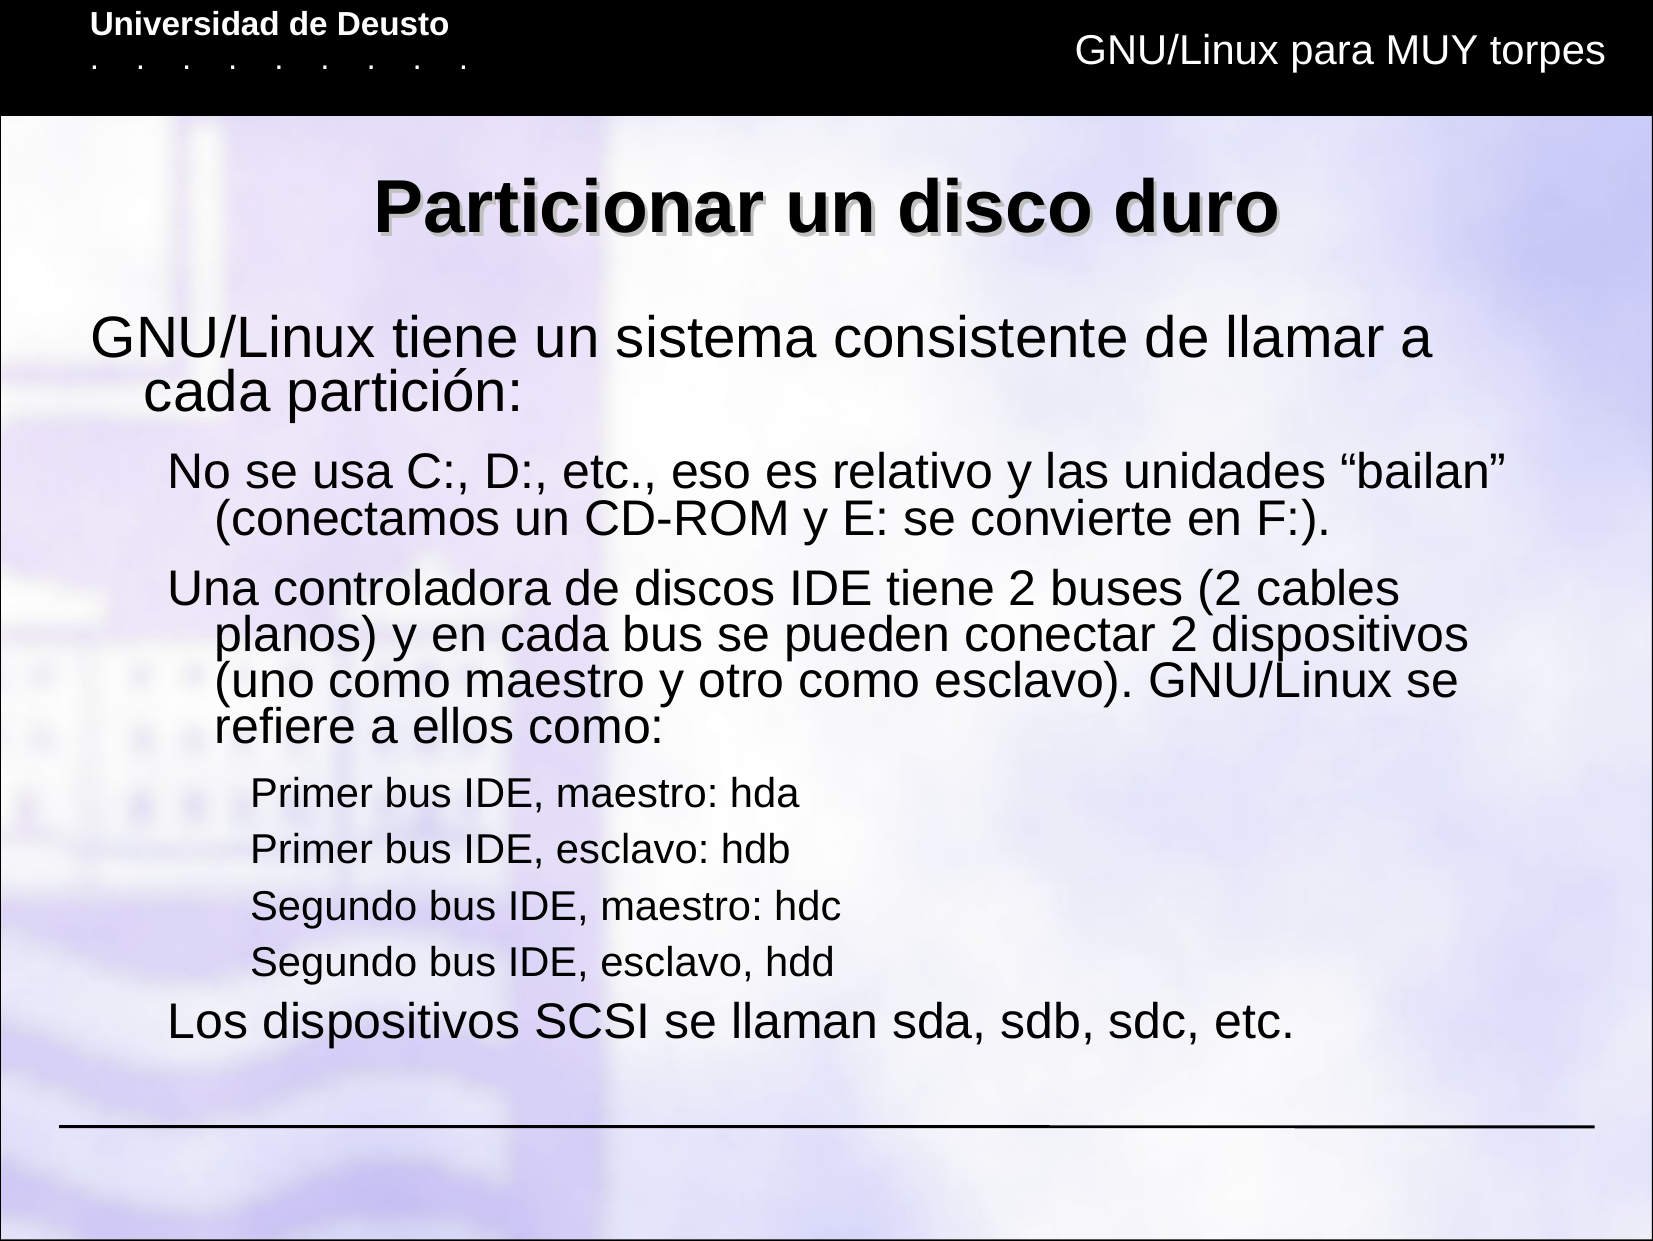

# Particionar un disco duro
GNU/Linux tiene un sistema consistente de llamar a cada partición:
No se usa C:, D:, etc., eso es relativo y las unidades “bailan” (conectamos un CD-ROM y E: se convierte en F:).
Una controladora de discos IDE tiene 2 buses (2 cables planos) y en cada bus se pueden conectar 2 dispositivos (uno como maestro y otro como esclavo). GNU/Linux se refiere a ellos como:
Primer bus IDE, maestro: hda
Primer bus IDE, esclavo: hdb
Segundo bus IDE, maestro: hdc
Segundo bus IDE, esclavo, hdd
Los dispositivos SCSI se llaman sda, sdb, sdc, etc.